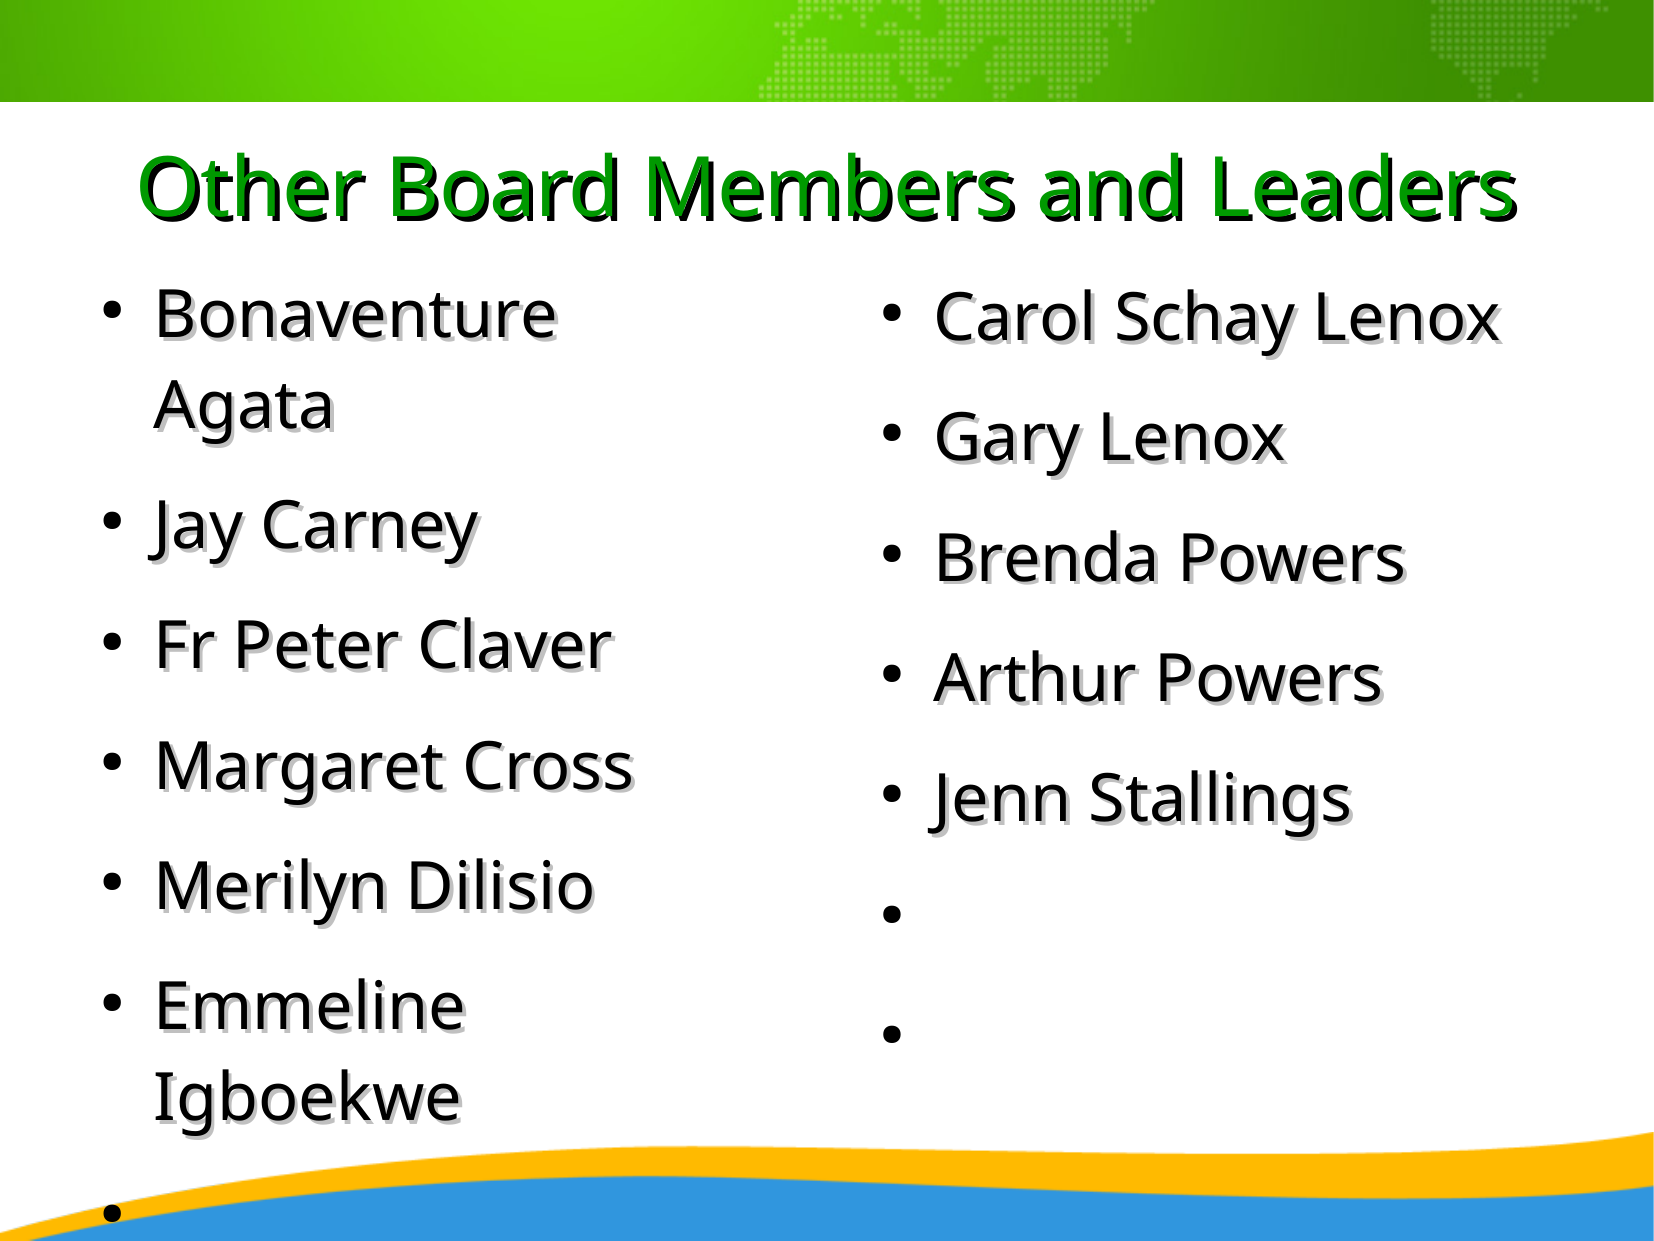

# Other Board Members and Leaders
Bonaventure Agata
Jay Carney
Fr Peter Claver
Margaret Cross
Merilyn Dilisio
Emmeline Igboekwe
Carol Schay Lenox
Gary Lenox
Brenda Powers
Arthur Powers
Jenn Stallings